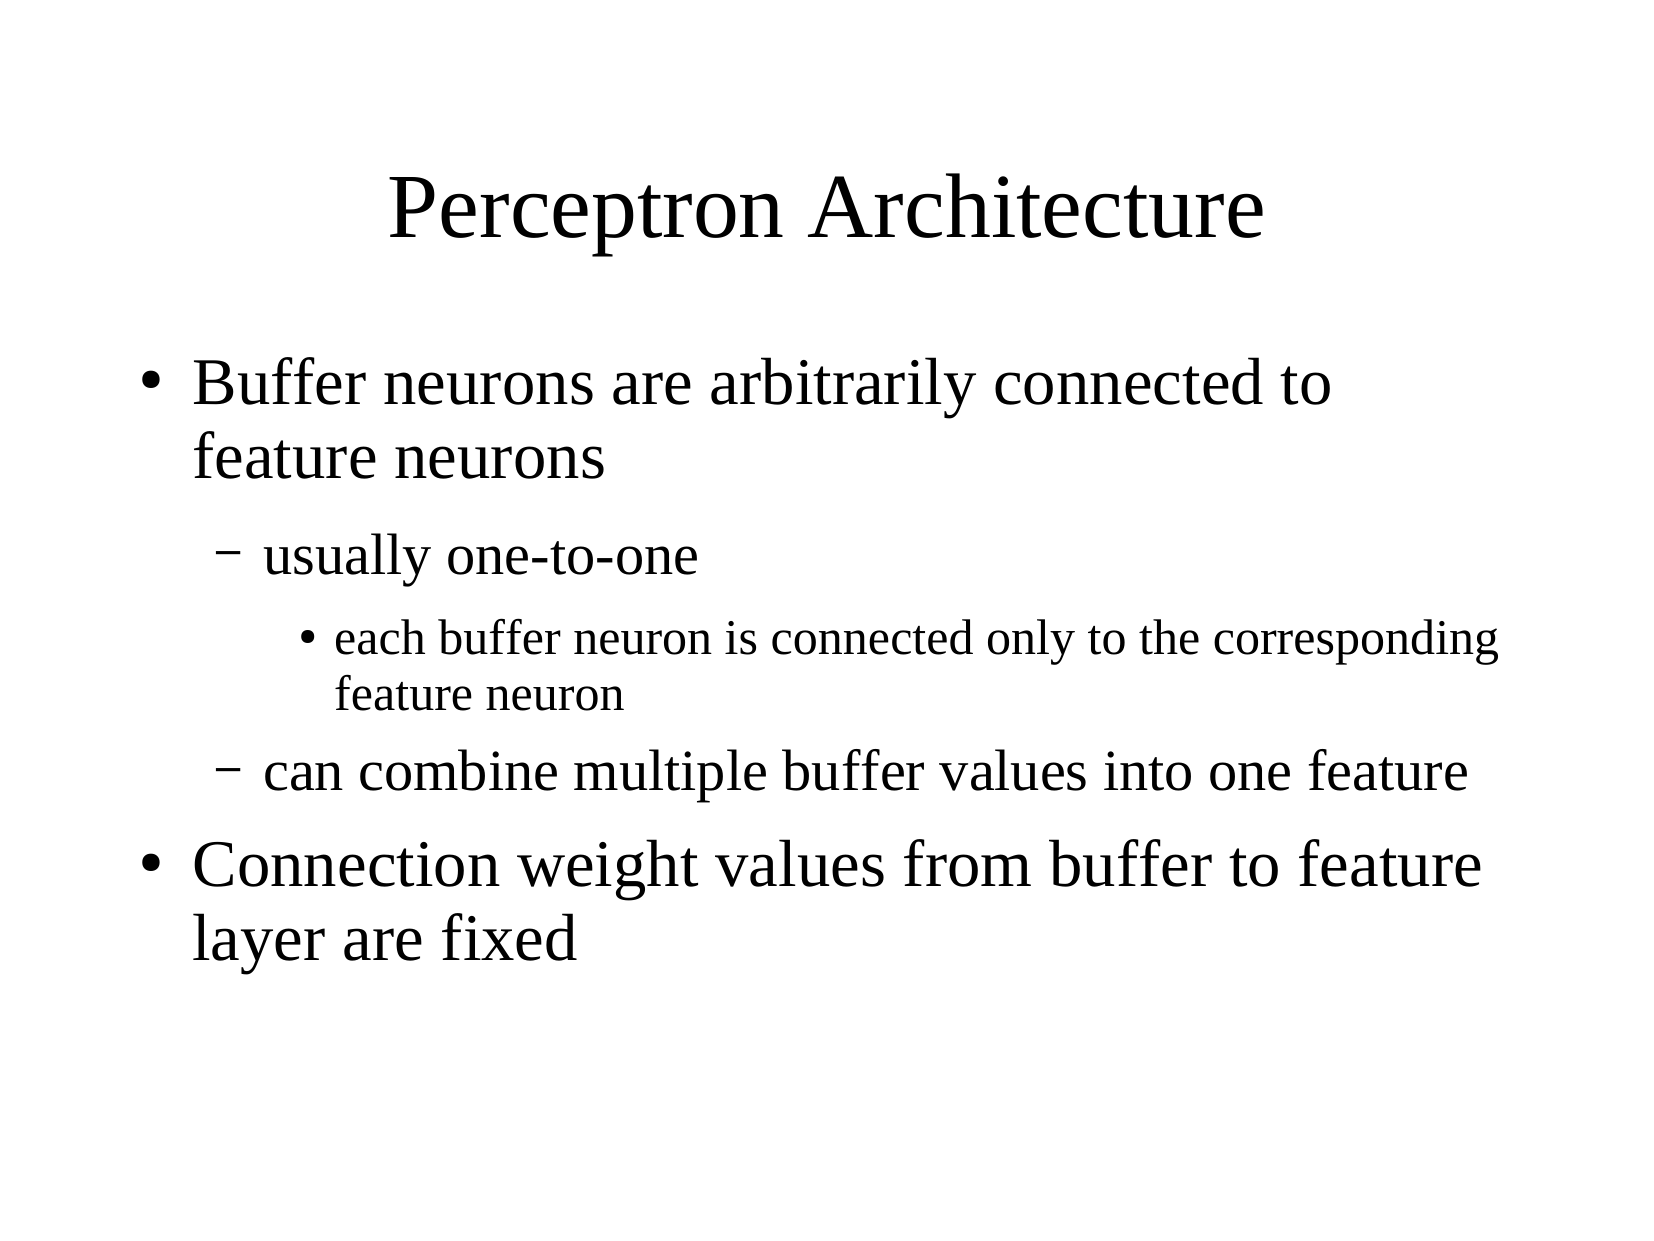

# Perceptron Architecture
Buffer neurons are arbitrarily connected to feature neurons
usually one-to-one
each buffer neuron is connected only to the corresponding feature neuron
can combine multiple buffer values into one feature
Connection weight values from buffer to feature layer are fixed